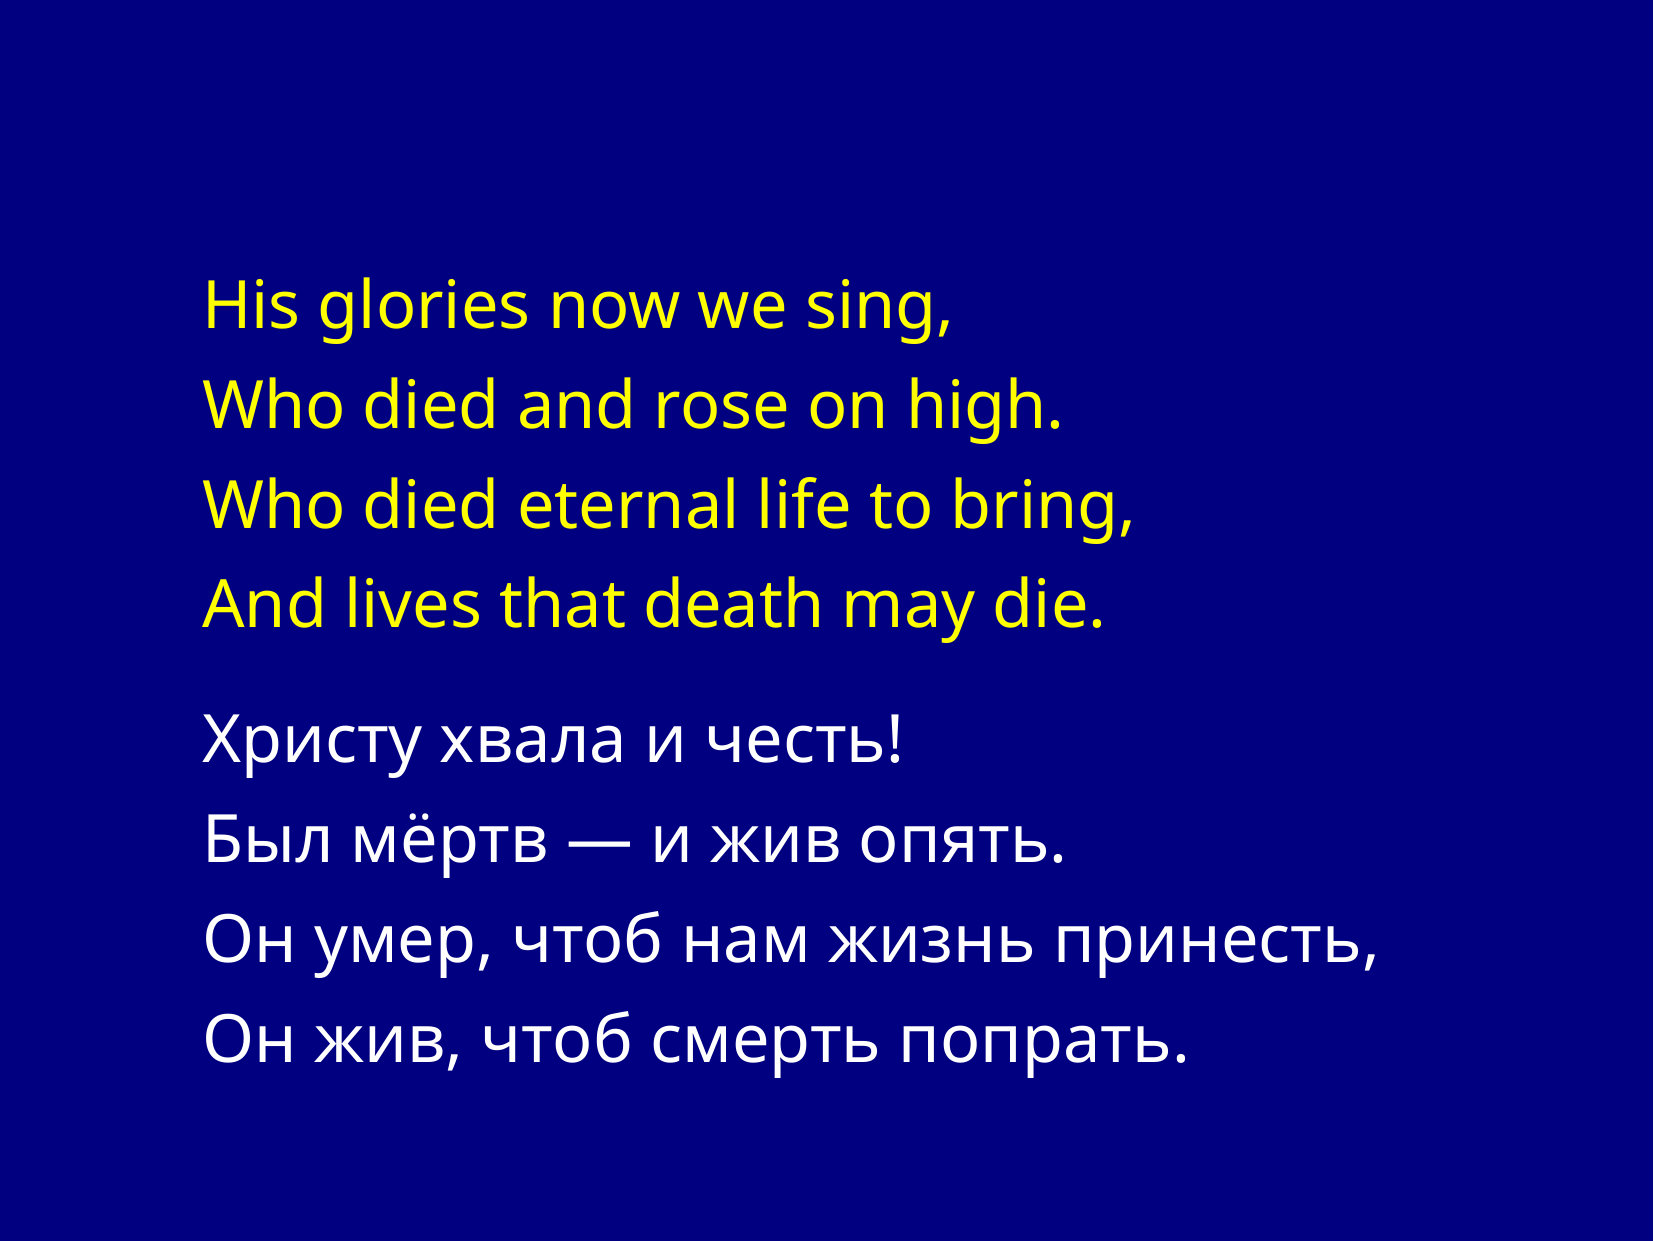

His glories now we sing,
	Who died and rose on high.
	Who died eternal life to bring,
	And lives that death may die.
	Христу хвала и честь!
	Был мёртв ― и жив опять.
	Он умер, чтоб нам жизнь принесть,
	Он жив, чтоб смерть попрать.